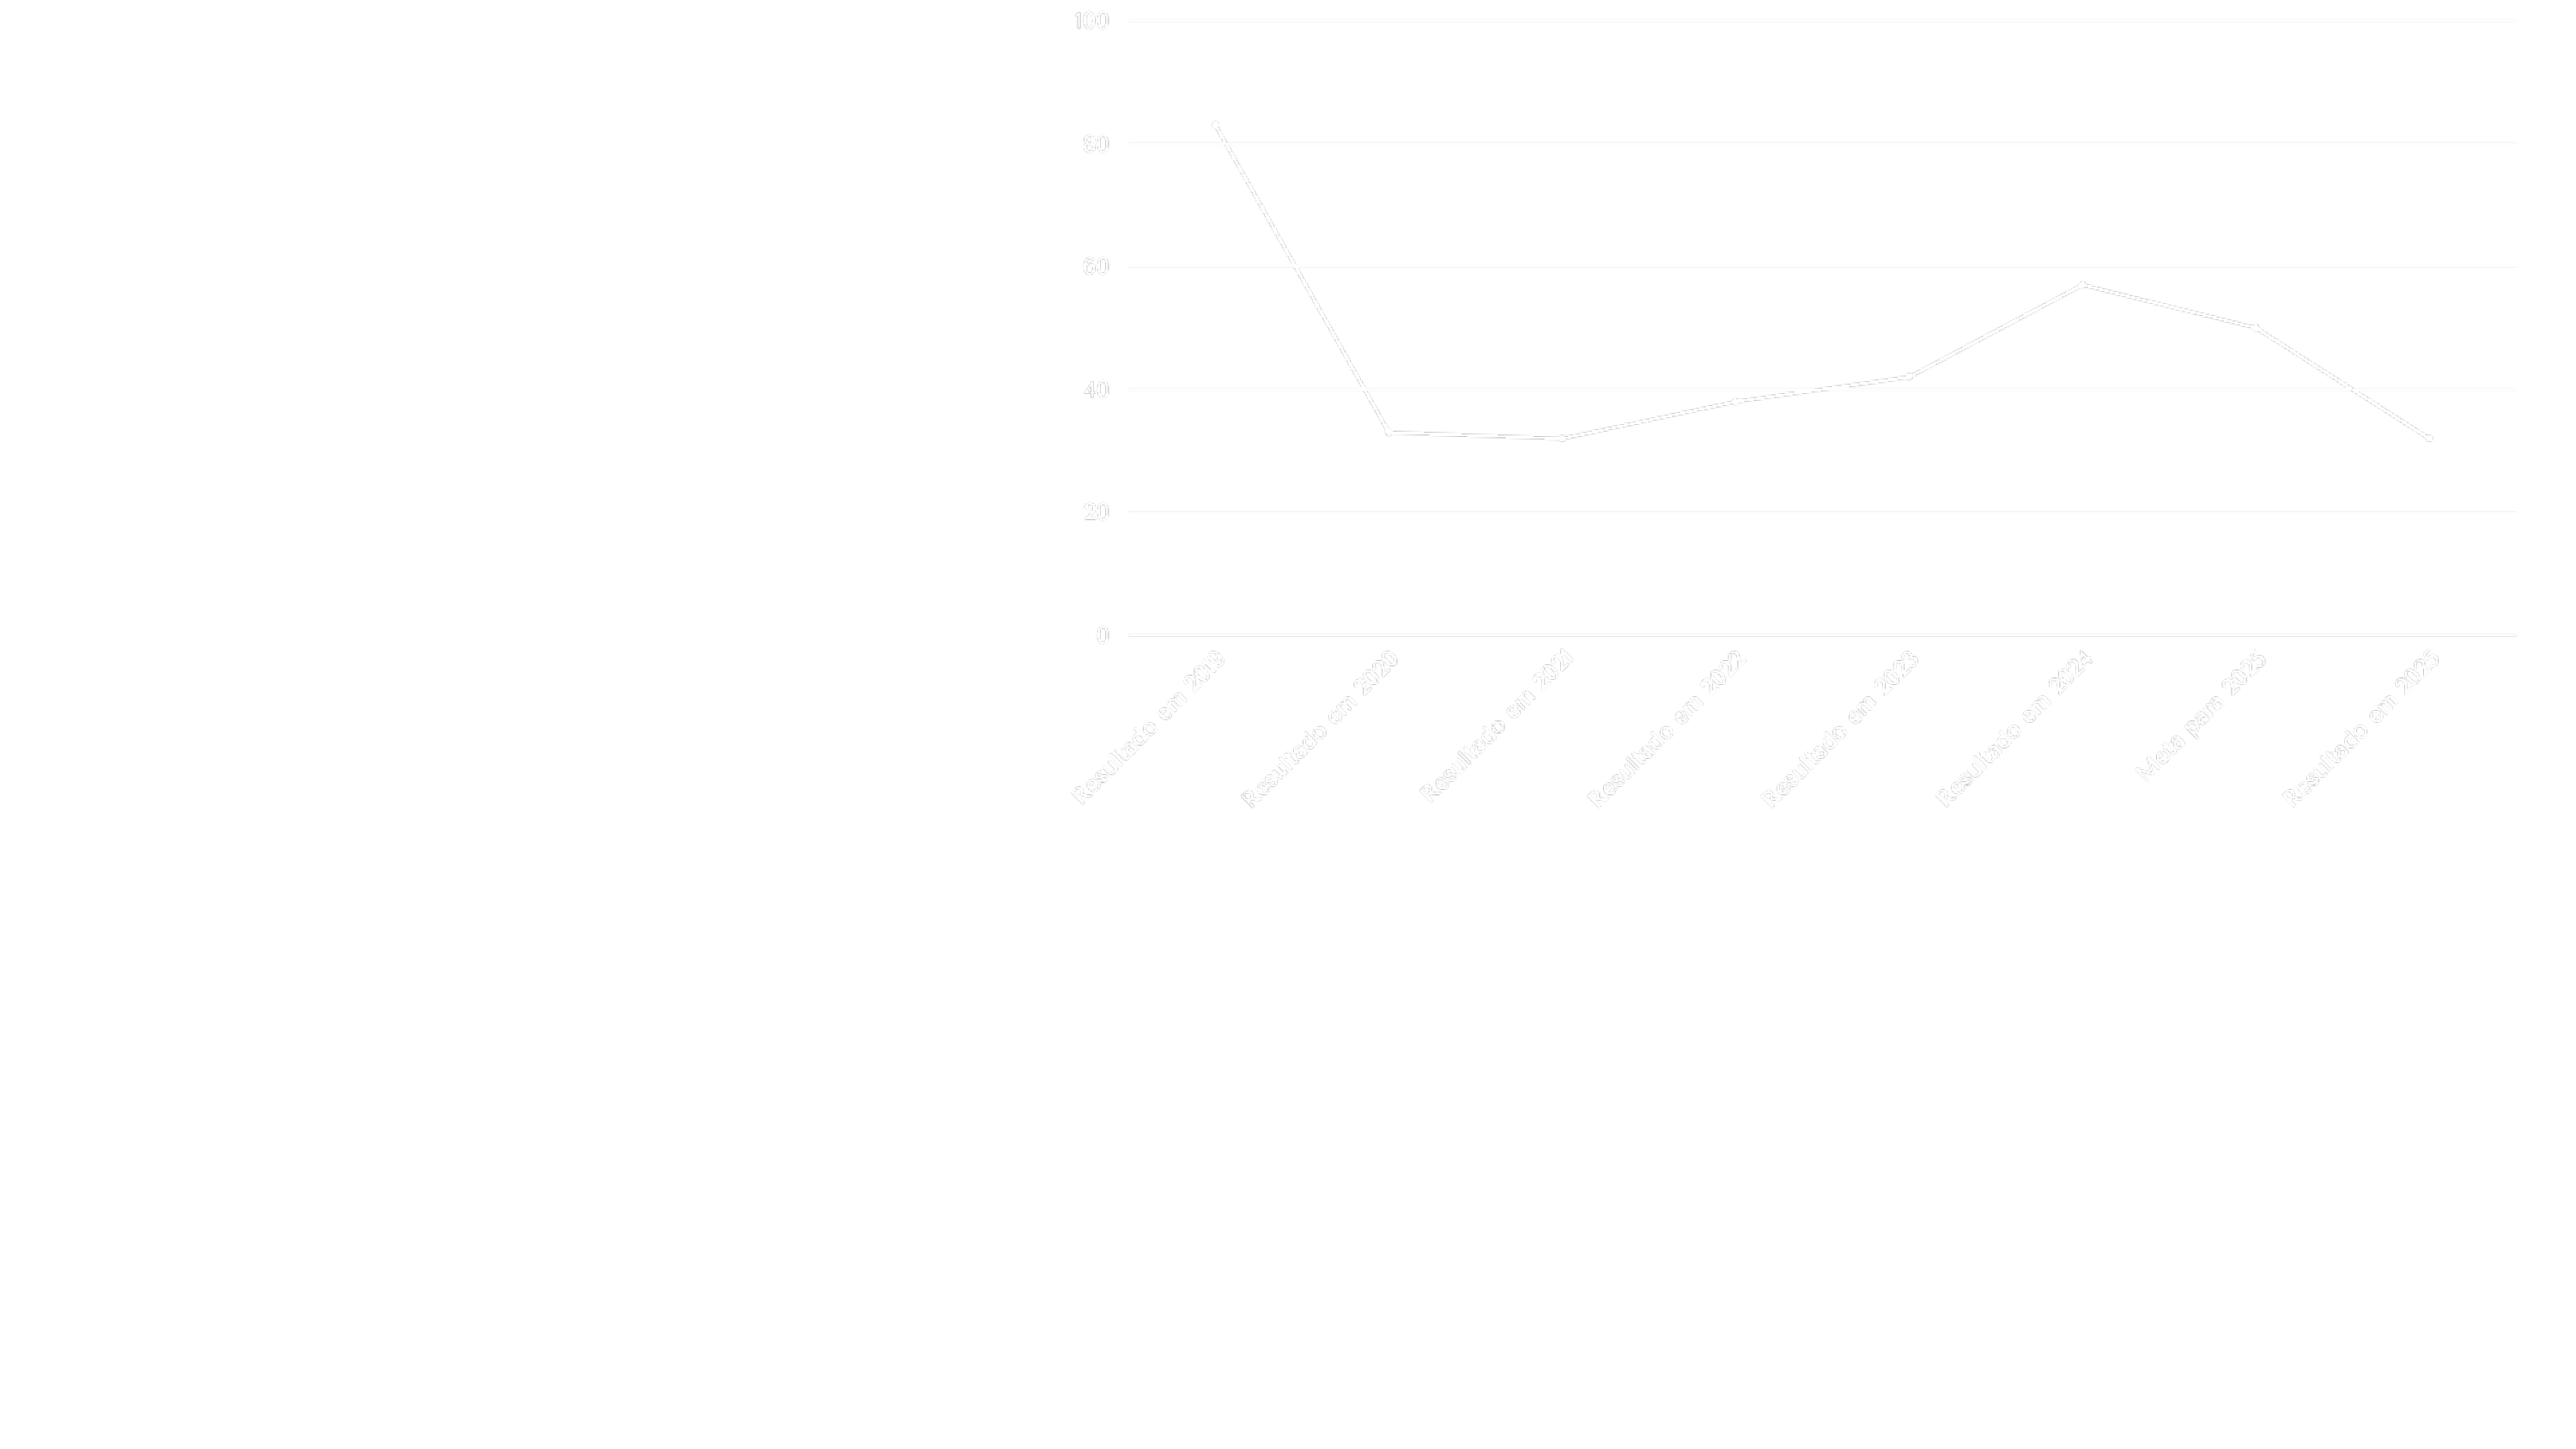

Indicador - Consumo de Energia Elétrica por m² – CRE
Definição da Meta Reduzir o consumo em 2025 em 5% comparando com o ano de 2019
Resultado em 2019 - 83,82
Resultado em 2020 - 32,95
Resultado de 2021 - 32,90
Resultado em 2022 - 38,52
Resultado em 2023 - 42,62
Resultado em 2024 - 57,93
Meta para 2025 - 52,93
Resultado em 2025: 32,77